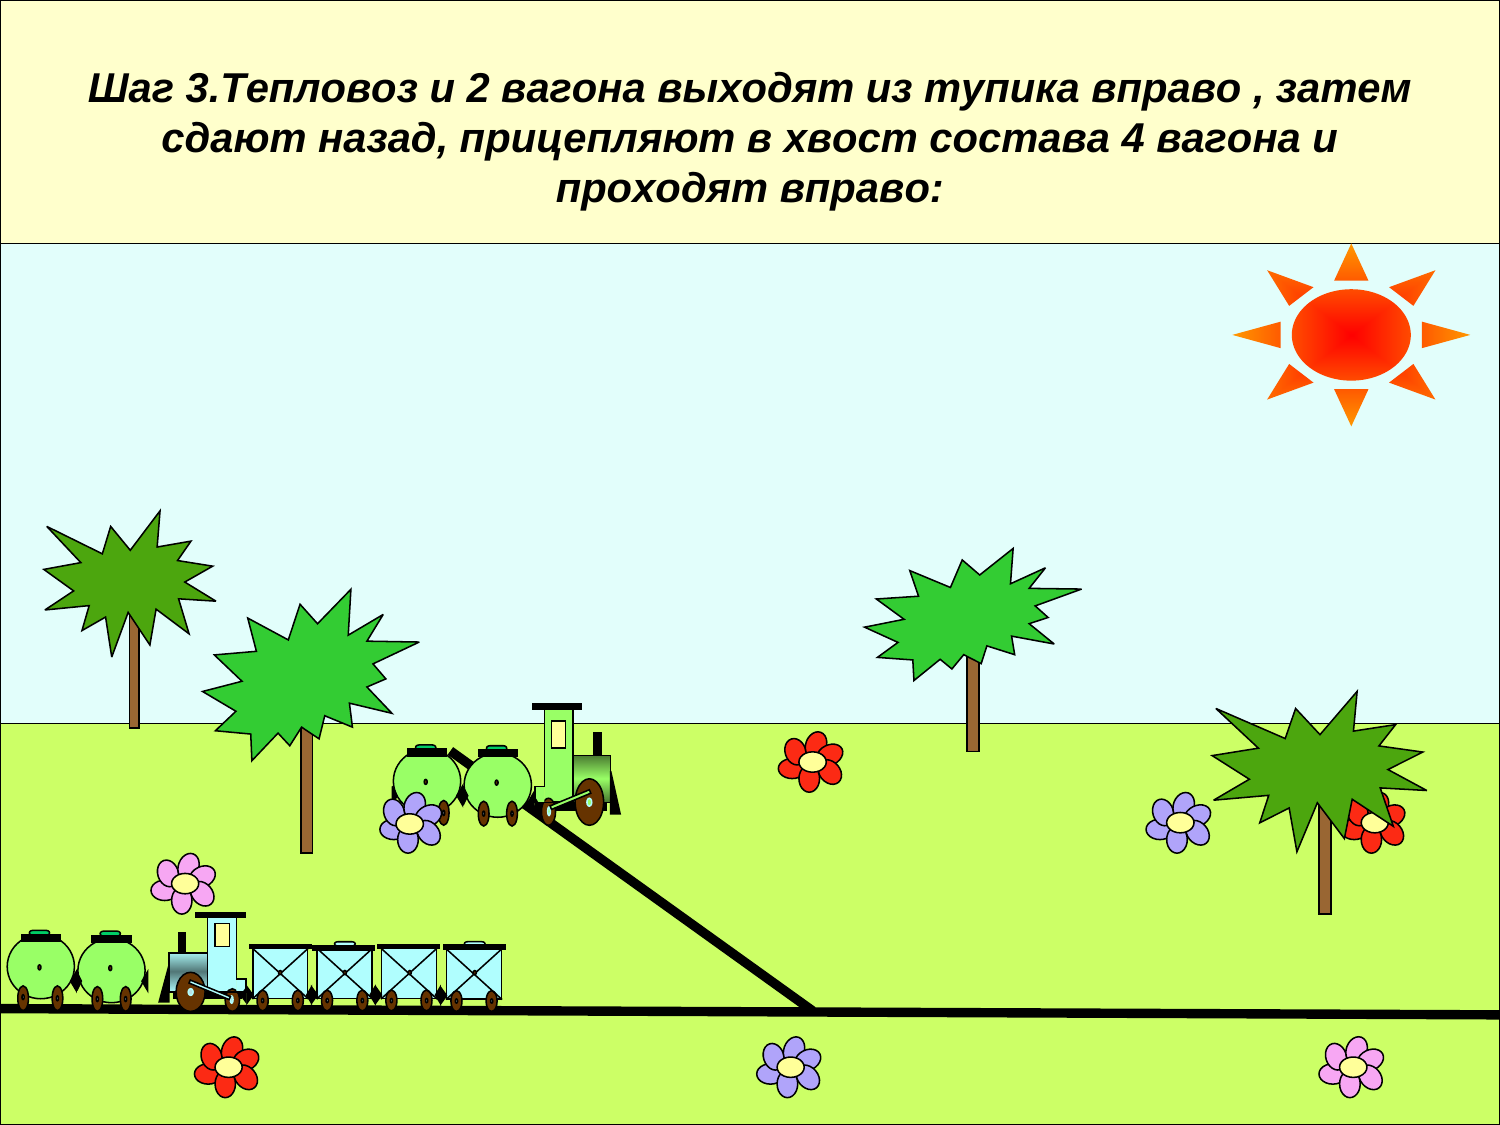

# Шаг 3.Тепловоз и 2 вагона выходят из тупика вправо , затем сдают назад, прицепляют в хвост состава 4 вагона и проходят вправо: